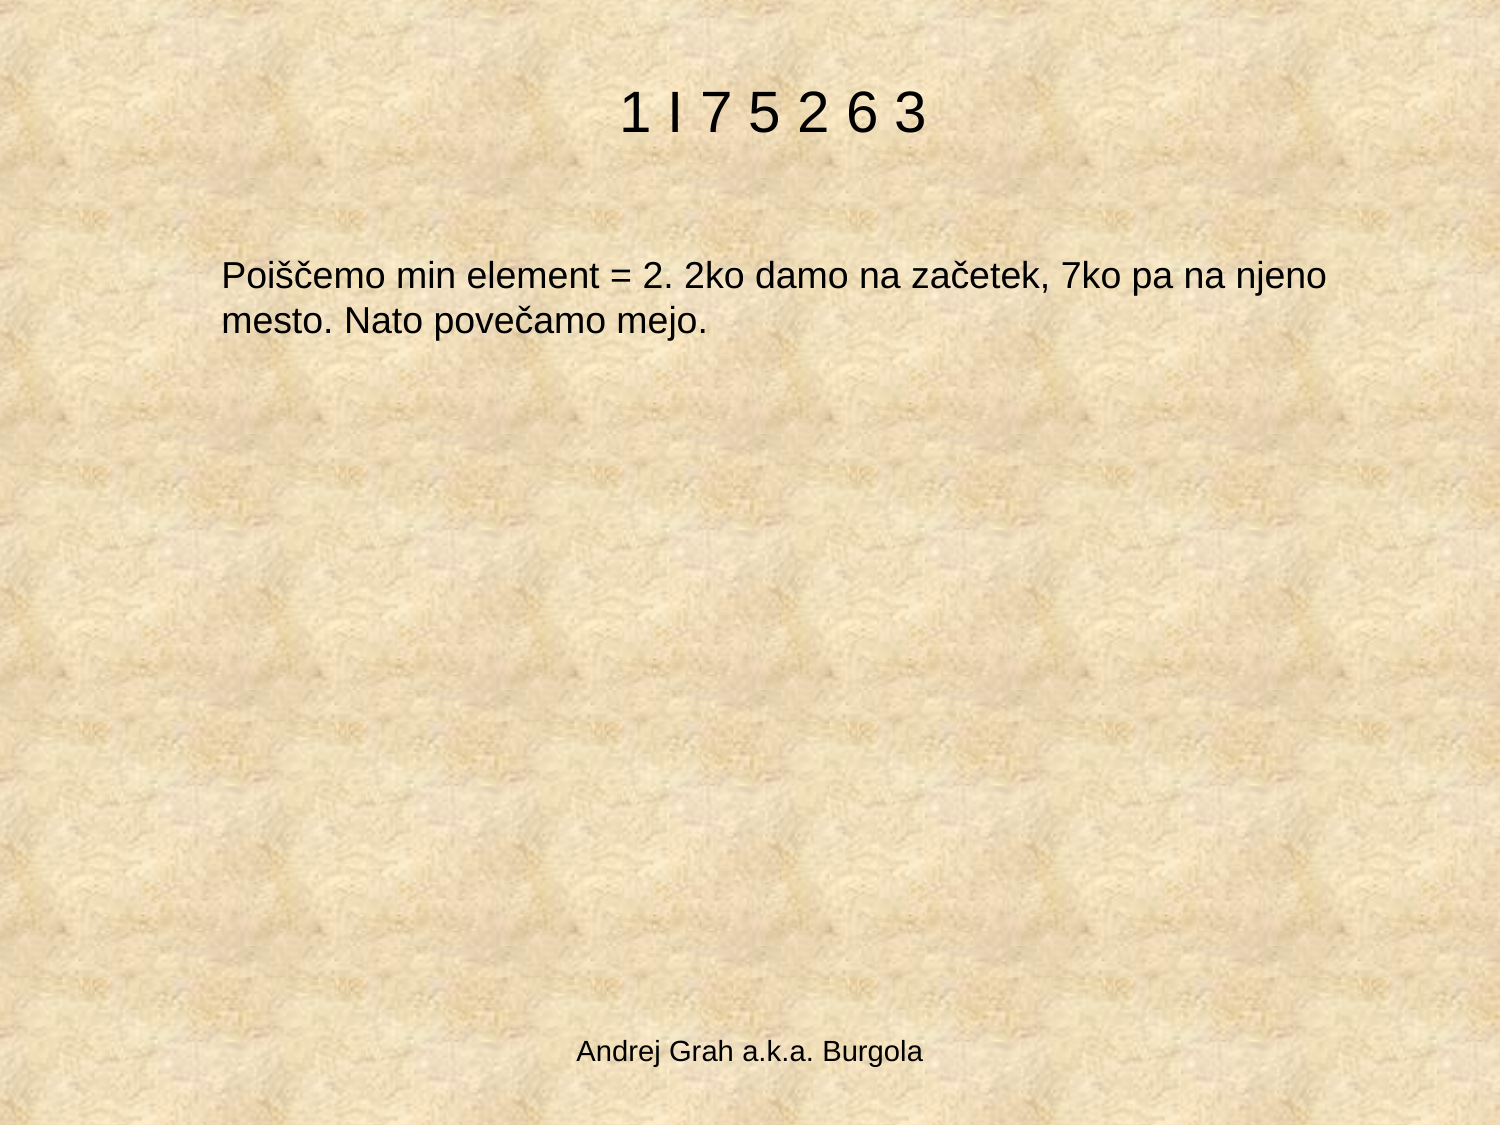

1 I 7 5 2 6 3
Poiščemo min element = 2. 2ko damo na začetek, 7ko pa na njeno mesto. Nato povečamo mejo.
Andrej Grah a.k.a. Burgola